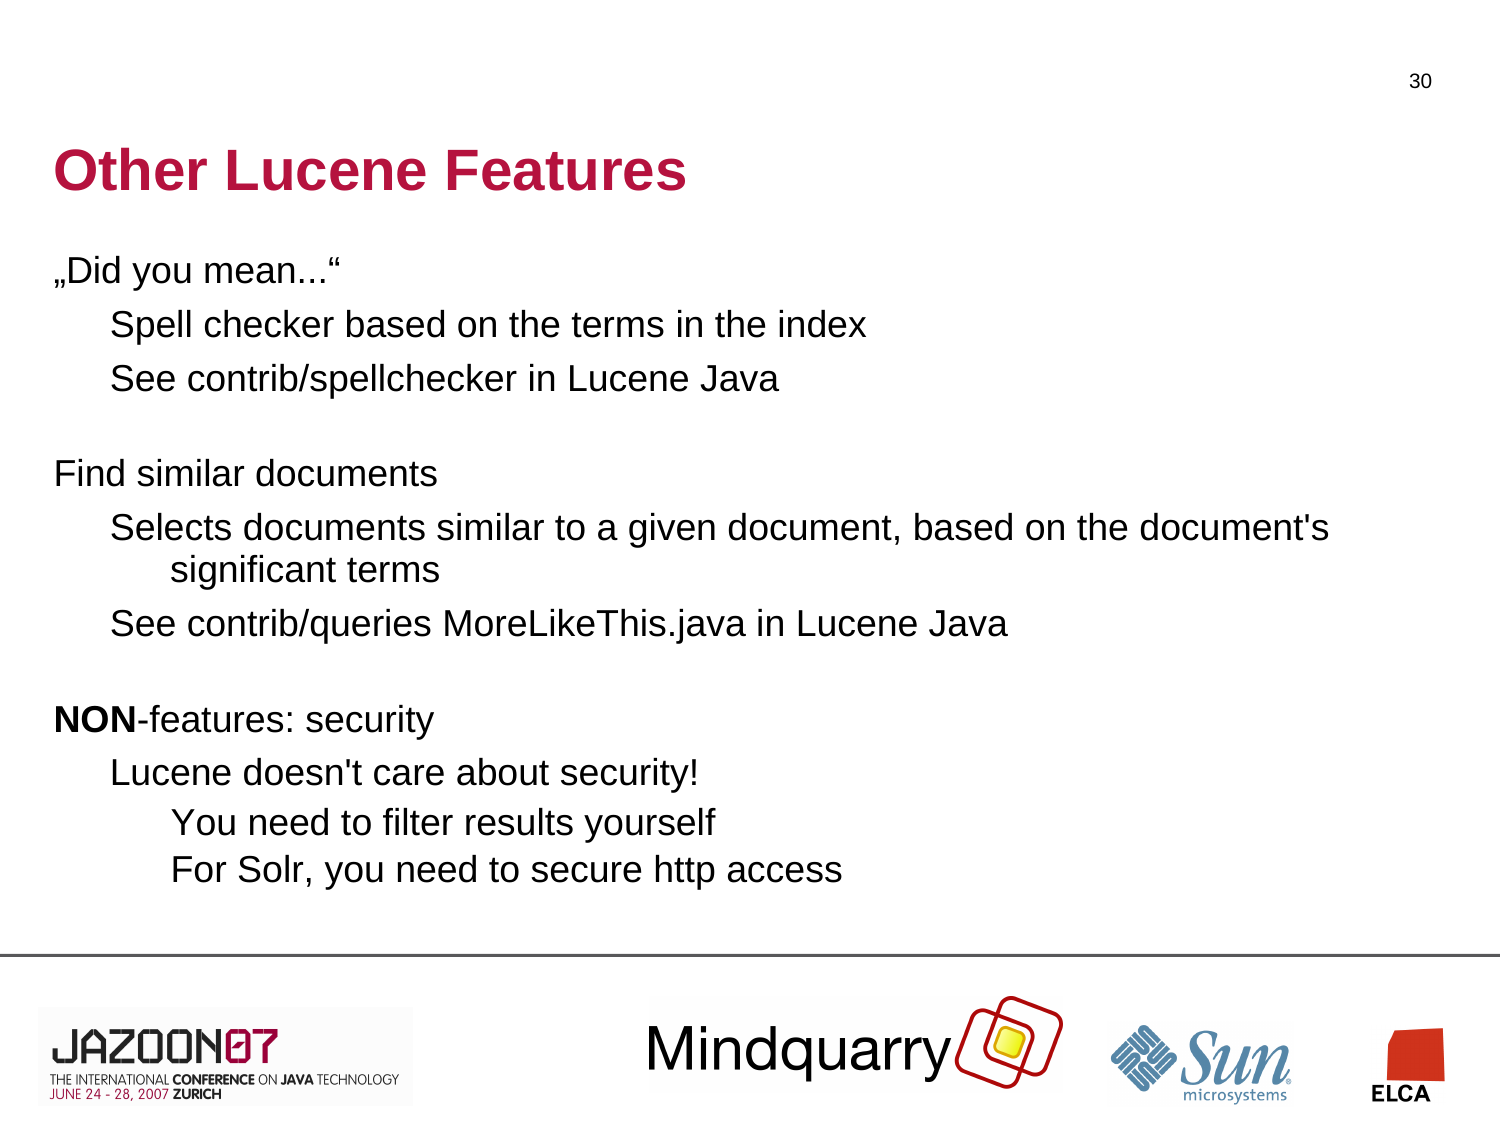

30
# Other Lucene Features
„Did you mean...“
Spell checker based on the terms in the index
See contrib/spellchecker in Lucene Java
Find similar documents
Selects documents similar to a given document, based on the document's significant terms
See contrib/queries MoreLikeThis.java in Lucene Java
NON-features: security
Lucene doesn't care about security!
You need to filter results yourself
For Solr, you need to secure http access